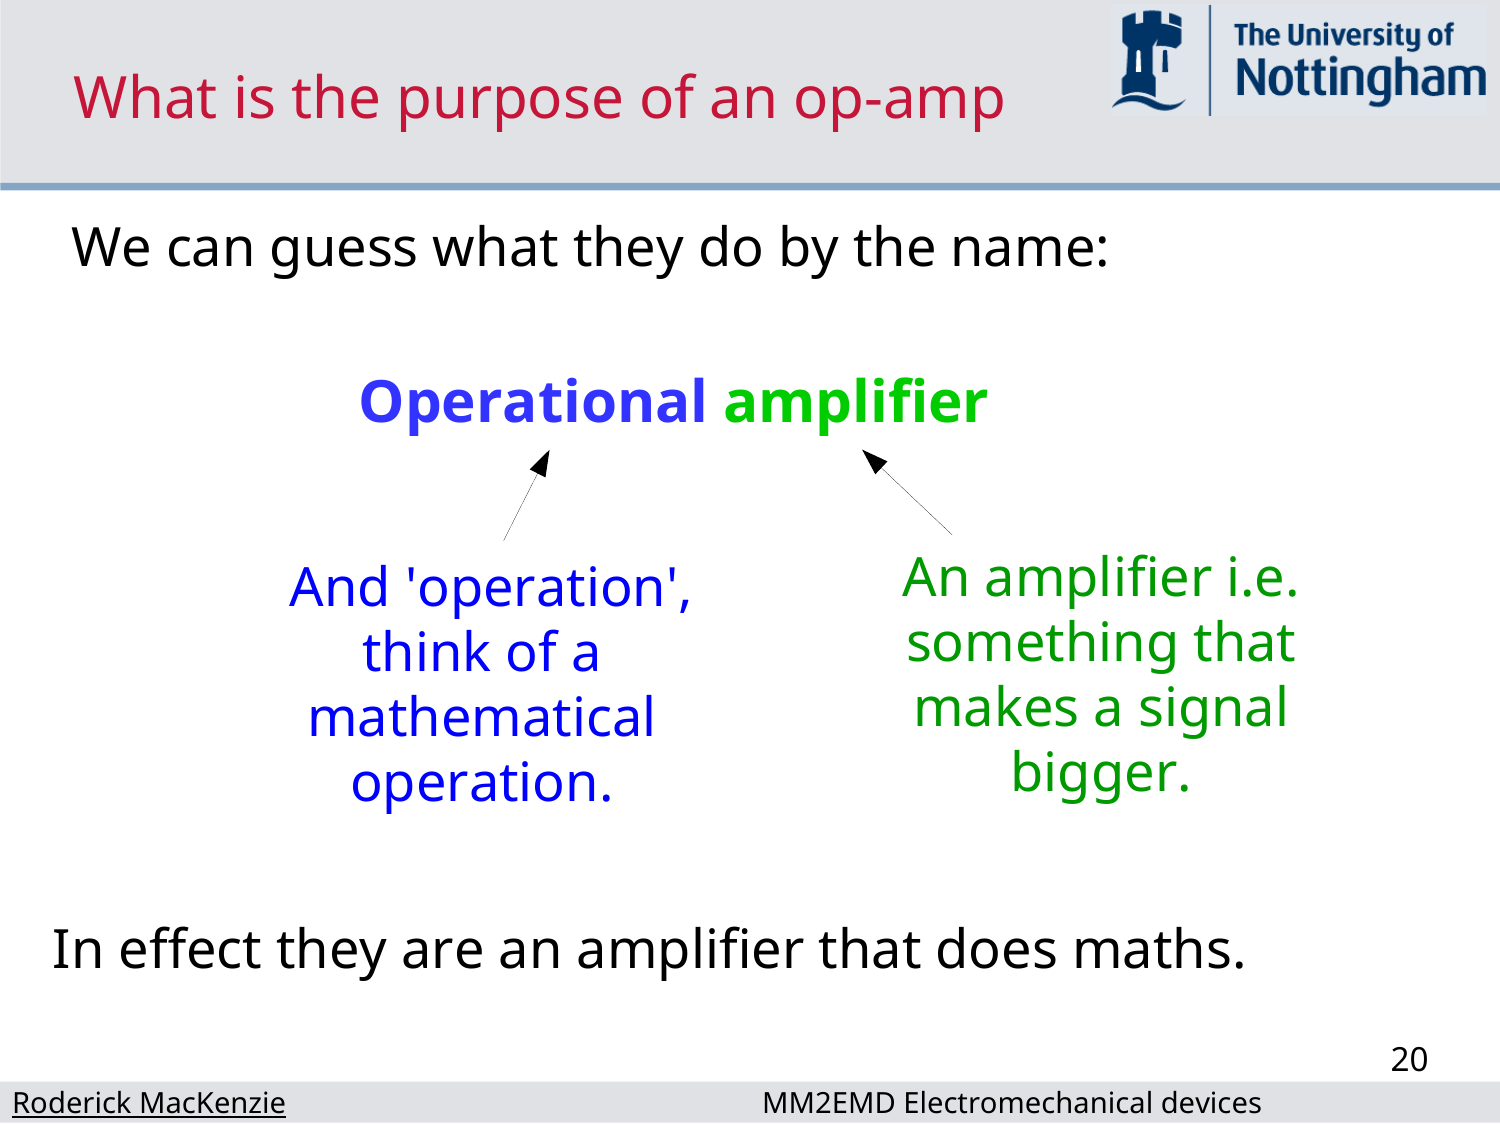

# What is the purpose of an op-amp
We can guess what they do by the name:
Operational amplifier
An amplifier i.e. something that makes a signal bigger.
And 'operation', think of a mathematical operation.
In effect they are an amplifier that does maths.